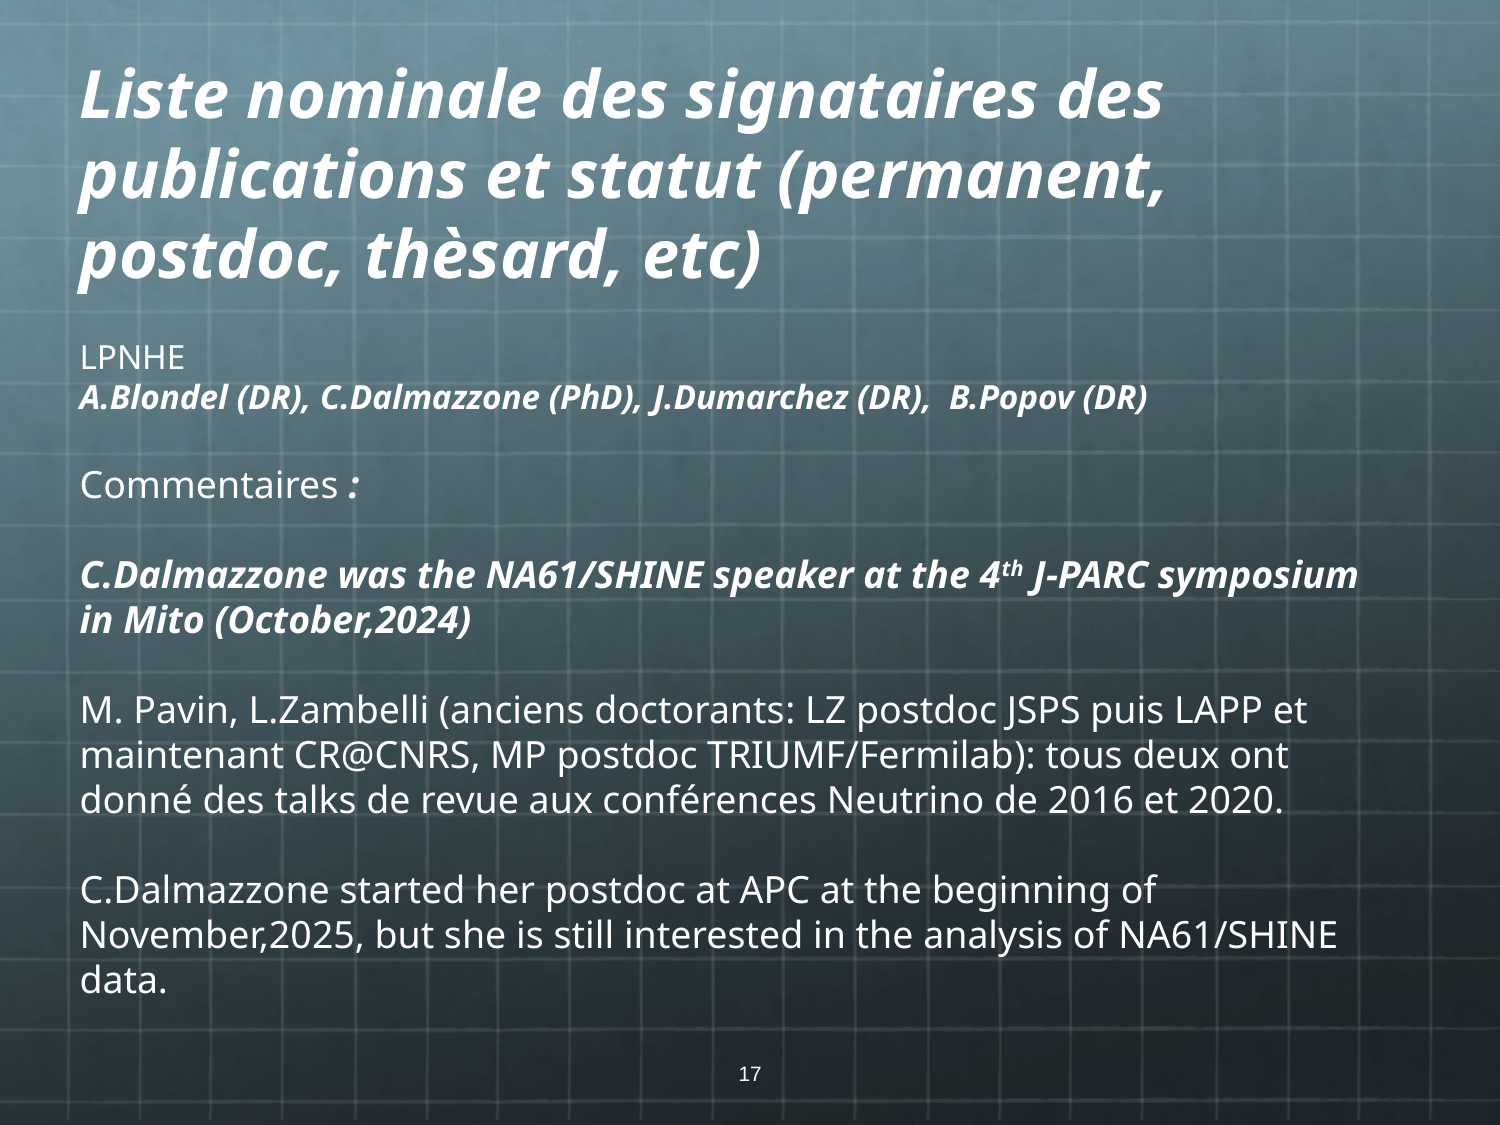

Liste nominale des signataires des publications et statut (permanent, postdoc, thèsard, etc)
LPNHE
A.Blondel (DR), C.Dalmazzone (PhD), J.Dumarchez (DR), B.Popov (DR)
Commentaires :
C.Dalmazzone was the NA61/SHINE speaker at the 4th J-PARC symposium in Mito (October,2024)
M. Pavin, L.Zambelli (anciens doctorants: LZ postdoc JSPS puis LAPP et maintenant CR@CNRS, MP postdoc TRIUMF/Fermilab): tous deux ont donné des talks de revue aux conférences Neutrino de 2016 et 2020.
C.Dalmazzone started her postdoc at APC at the beginning of November,2025, but she is still interested in the analysis of NA61/SHINE data.